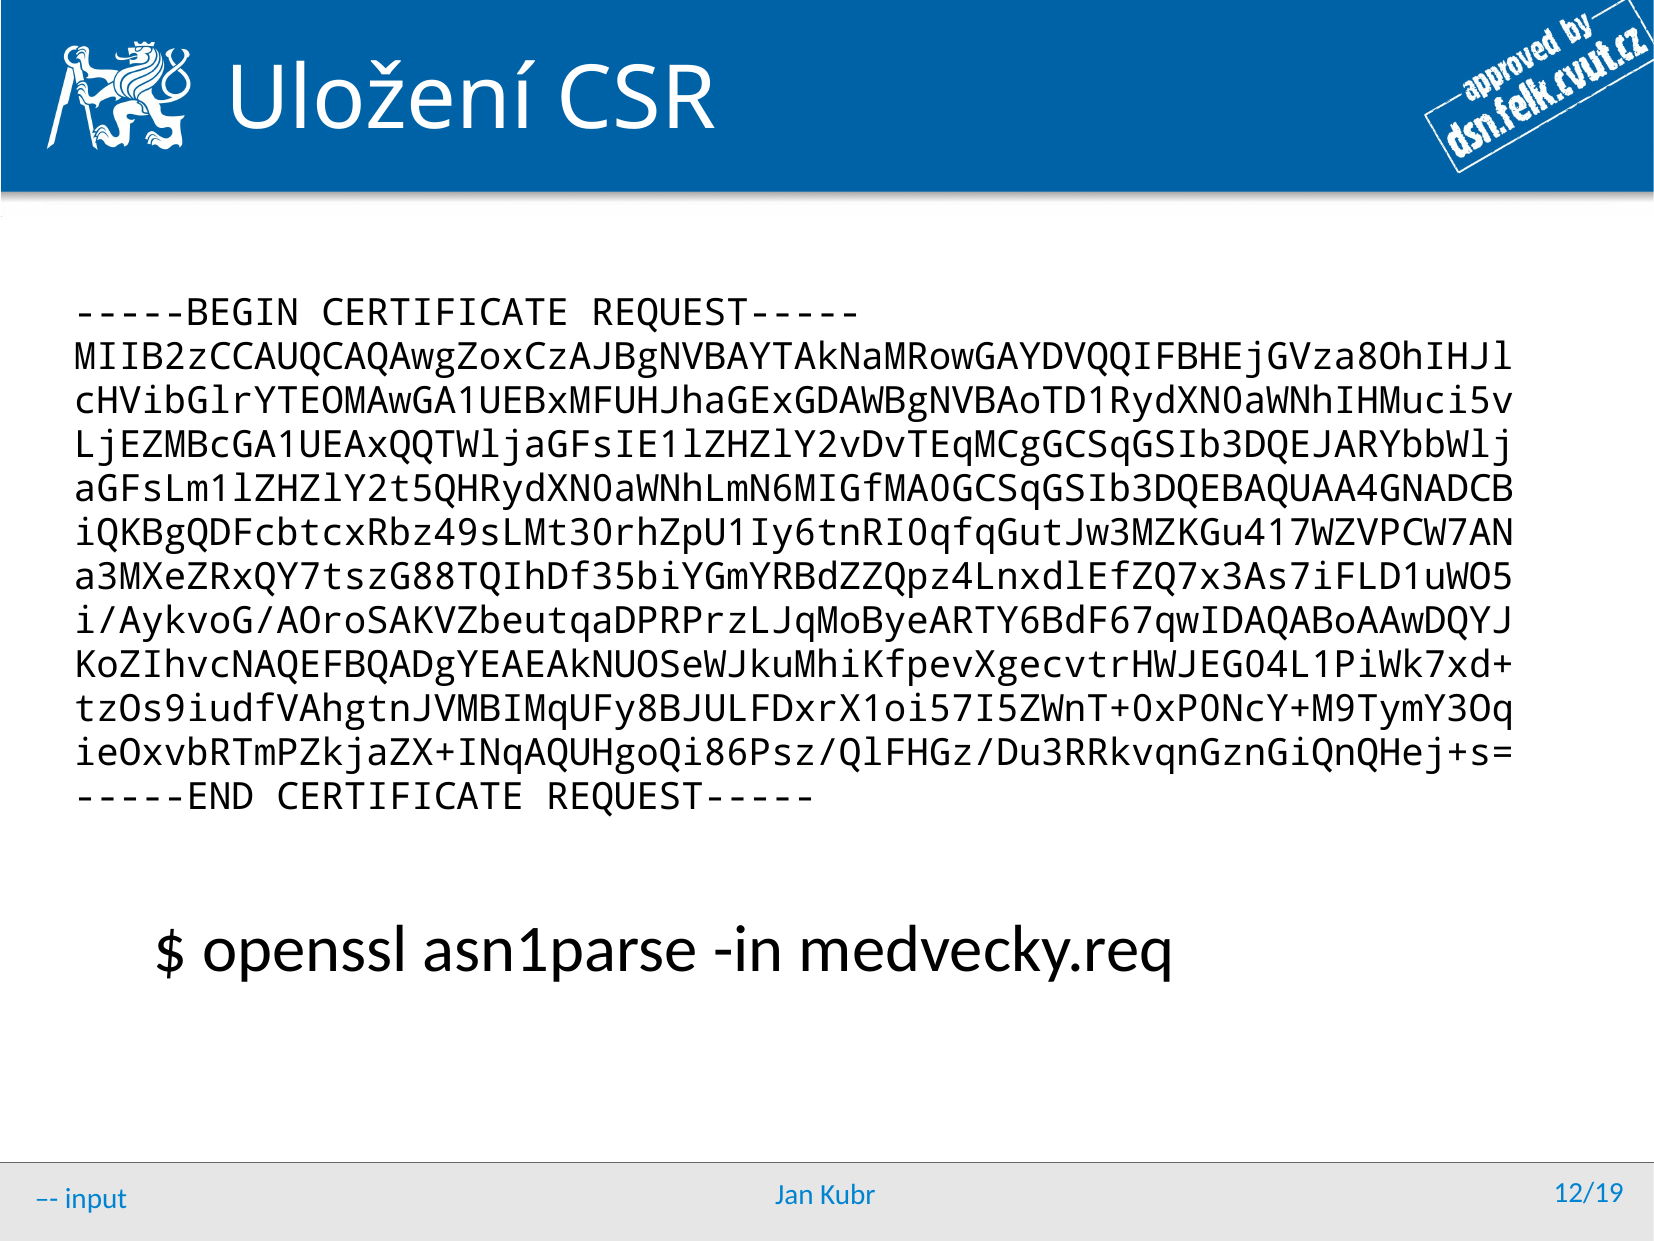

# Uložení CSR
­­­­­-----BEGIN CERTIFICATE REQUEST-----­­­­­
MIIB2zCCAUQCAQAwgZoxCzAJBgNVBAYTAkNaMRowGAYDVQQIFBHEjGVza8OhIHJl
cHVibGlrYTEOMAwGA1UEBxMFUHJhaGExGDAWBgNVBAoTD1RydXN0aWNhIHMuci5v
LjEZMBcGA1UEAxQQTWljaGFsIE1lZHZlY2vDvTEqMCgGCSqGSIb3DQEJARYbbWlj
aGFsLm1lZHZlY2t5QHRydXN0aWNhLmN6MIGfMA0GCSqGSIb3DQEBAQUAA4GNADCB
iQKBgQDFcbtcxRbz49sLMt30rhZpU1Iy6tnRI0qfqGutJw3MZKGu417WZVPCW7AN
a3MXeZRxQY7tszG88TQIhDf35biYGmYRBdZZQpz4LnxdlEfZQ7x3As7iFLD1uWO5
i/AykvoG/AOroSAKVZbeutqaDPRPrzLJqMoByeARTY6BdF67qwIDAQABoAAwDQYJ
KoZIhvcNAQEFBQADgYEAEAkNUOSeWJkuMhiKfpevXgecvtrHWJEG04L1PiWk7xd+
tzOs9iudfVAhgtnJVMBIMqUFy8BJULFDxrX1oi57I5ZWnT+0xP0NcY+M9TymY3Oq
ieOxvbRTmPZkjaZX+INqAQUHgoQi86Psz/QlFHGz/Du3RRkvqnGznGiQnQHej+s=
­­­­­-----END CERTIFICATE REQUEST­­­­­-----
$ openssl asn1parse ­-in medvecky.req
12
Jan Kubr
02/2006